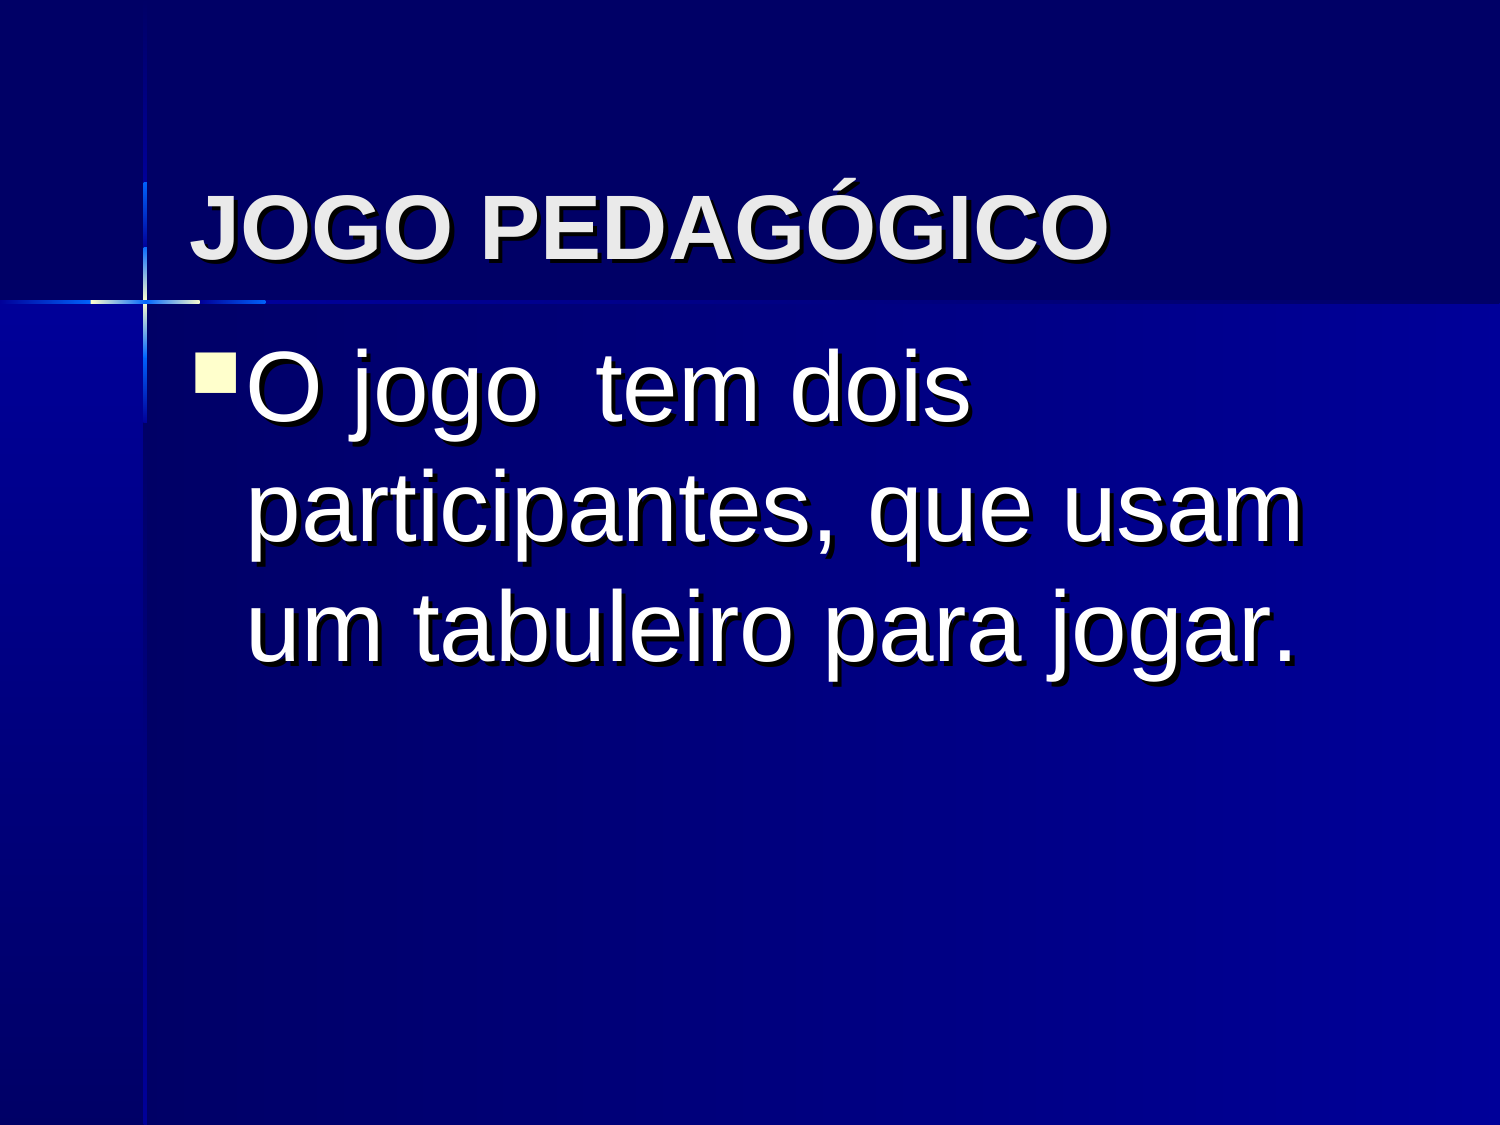

# JOGO PEDAGÓGICO
O jogo tem dois participantes, que usam um tabuleiro para jogar.